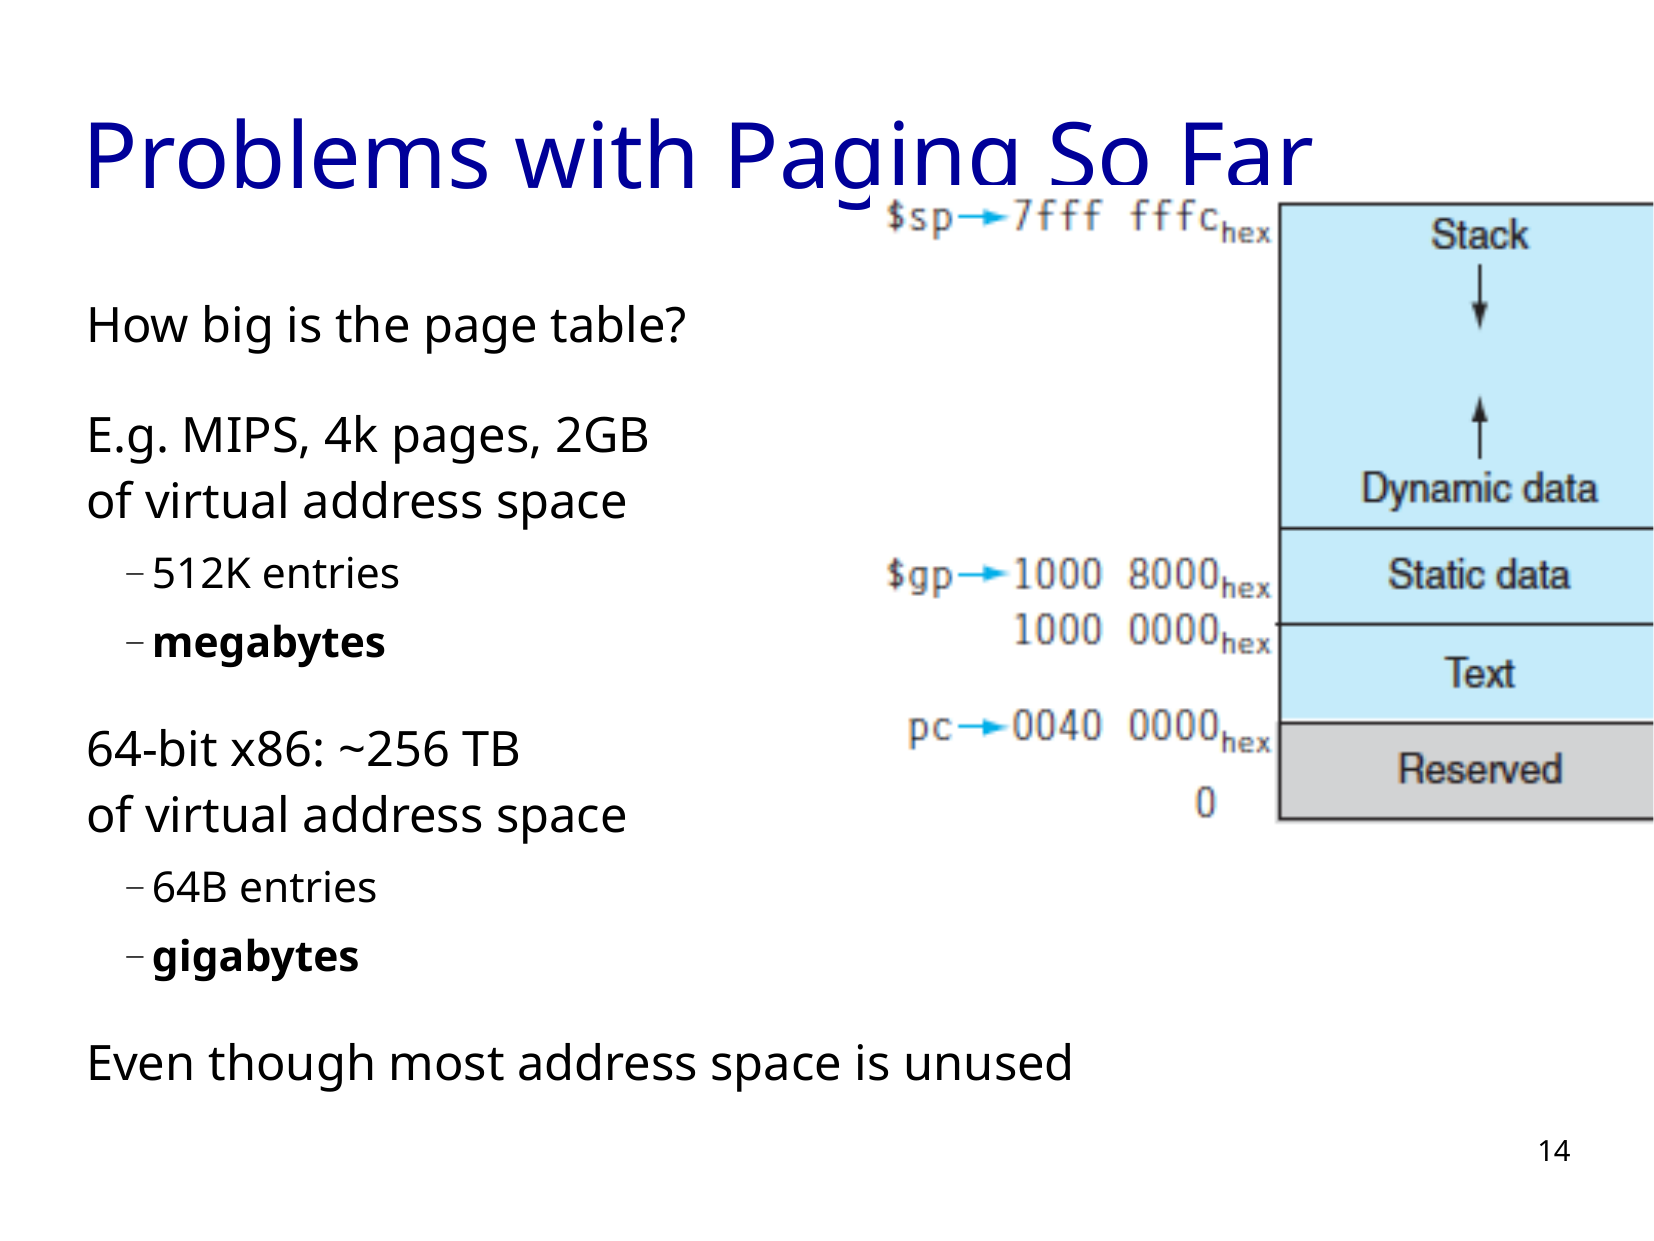

# Problems with Paging So Far
How big is the page table?
E.g. MIPS, 4k pages, 2GB
of virtual address space
512K entries
megabytes
64-bit x86: ~256 TB
of virtual address space
64B entries
gigabytes
Even though most address space is unused
14